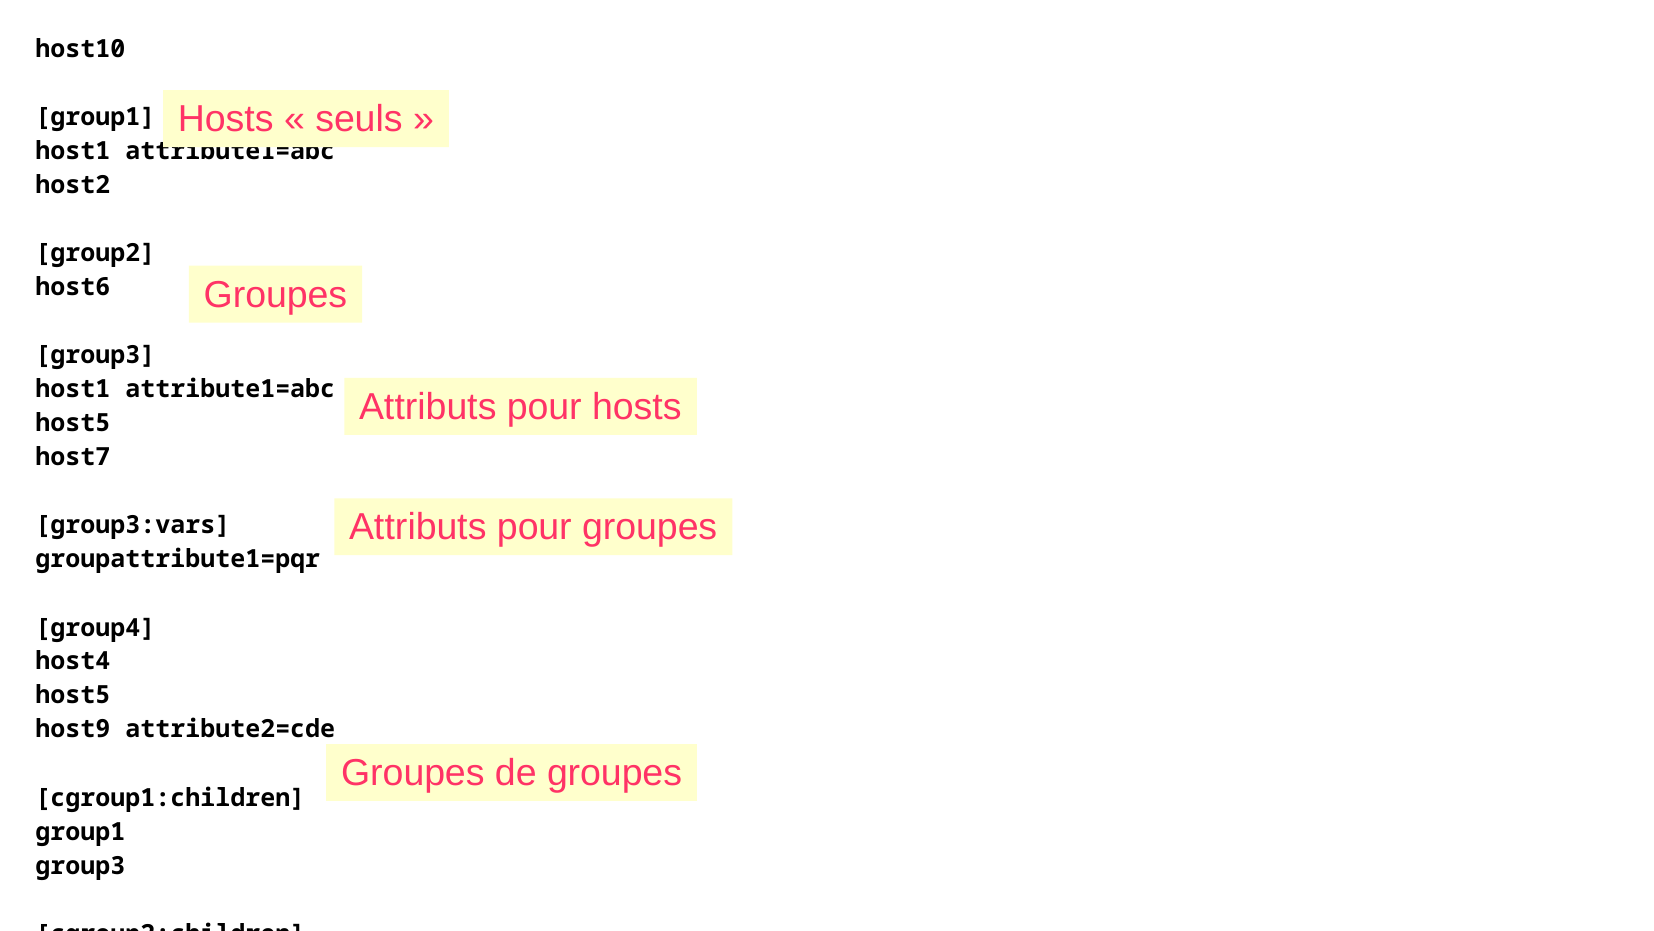

# Anatomie d'un Fichier hosts pour Ansible
host10
[group1]
host1 attribute1=abc
host2
[group2]
host6
[group3]
host1 attribute1=abc
host5
host7
[group3:vars]
groupattribute1=pqr
[group4]
host4
host5
host9 attribute2=cde
[cgroup1:children]
group1
group3
[cgroup2:children]
cgroup1
group4
Hosts « seuls »
Groupes
Attributs pour hosts
Attributs pour groupes
Groupes de groupes